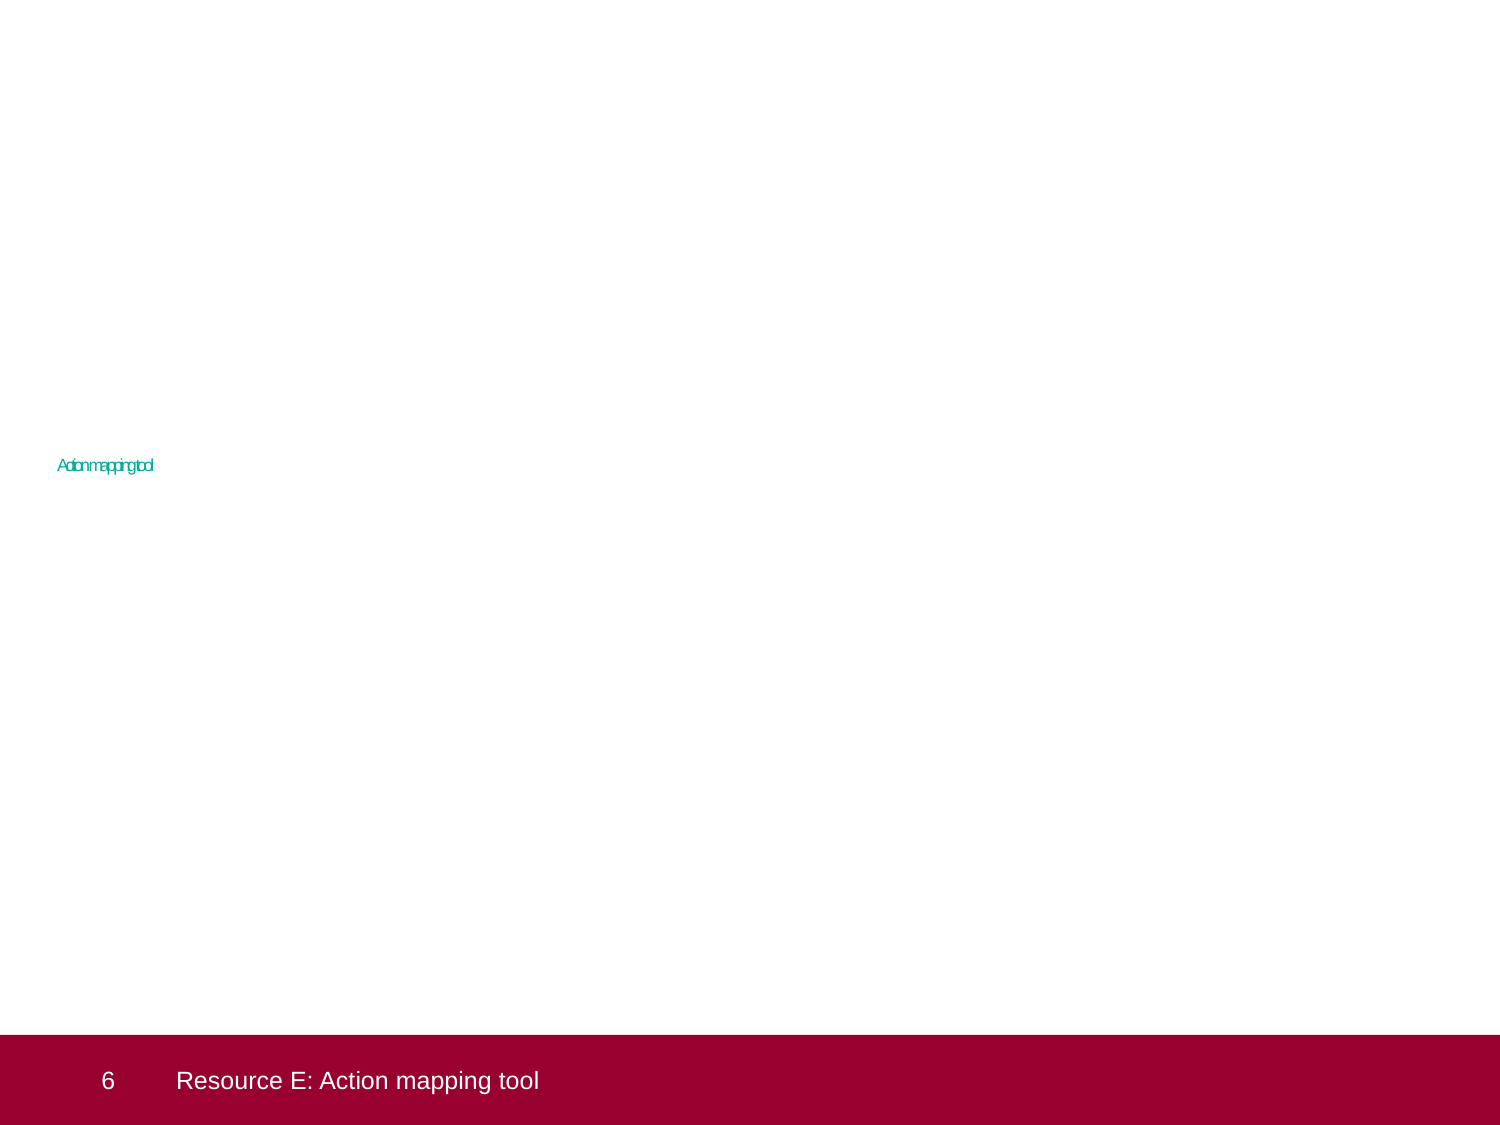

# Action mapping tool
 5
Resource E: Action mapping tool